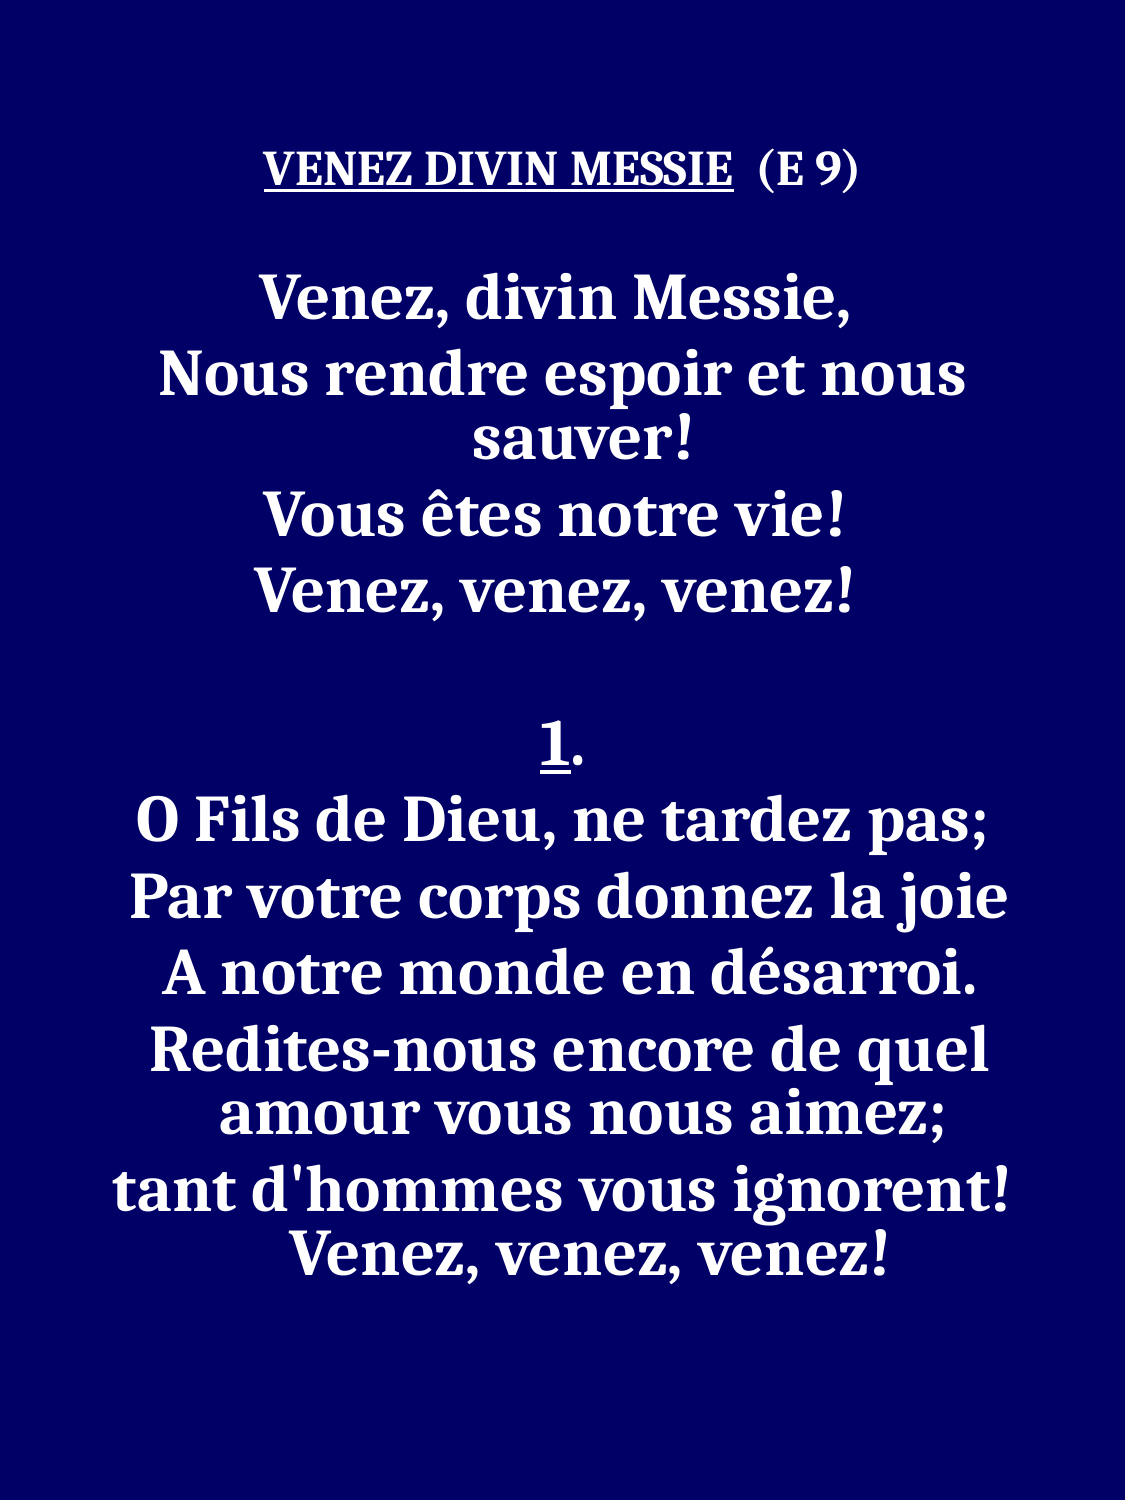

VENEZ DIVIN MESSIE (E 9)
Venez, divin Messie,
Nous rendre espoir et nous sauver!
Vous êtes notre vie!
Venez, venez, venez!
1.
O Fils de Dieu, ne tardez pas;
 Par votre corps donnez la joie
 A notre monde en désarroi.
 Redites-nous encore de quel amour vous nous aimez;
tant d'hommes vous ignorent! Venez, venez, venez!